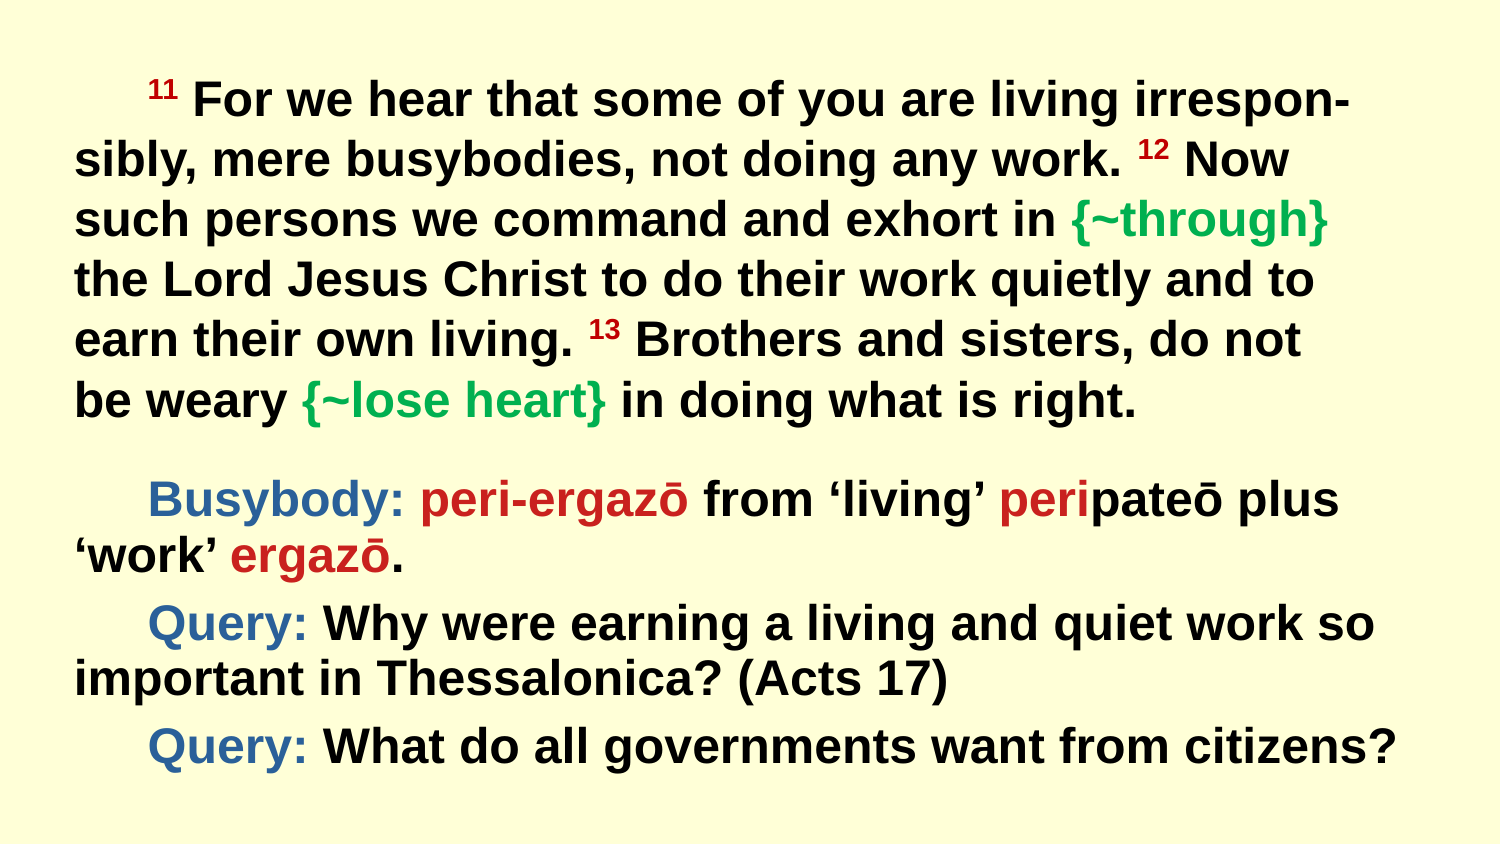

11 For we hear that some of you are living irrespon-sibly, mere busybodies, not doing any work. 12 Now such persons we command and exhort in {~through} the Lord Jesus Christ to do their work quietly and to earn their own living. 13 Brothers and sisters, do not be weary {~lose heart} in doing what is right.
	Busybody: peri-ergazō from ‘living’ peripateō plus ‘work’ ergazō.
	Query: Why were earning a living and quiet work so important in Thessalonica? (Acts 17)
	Query: What do all governments want from citizens?